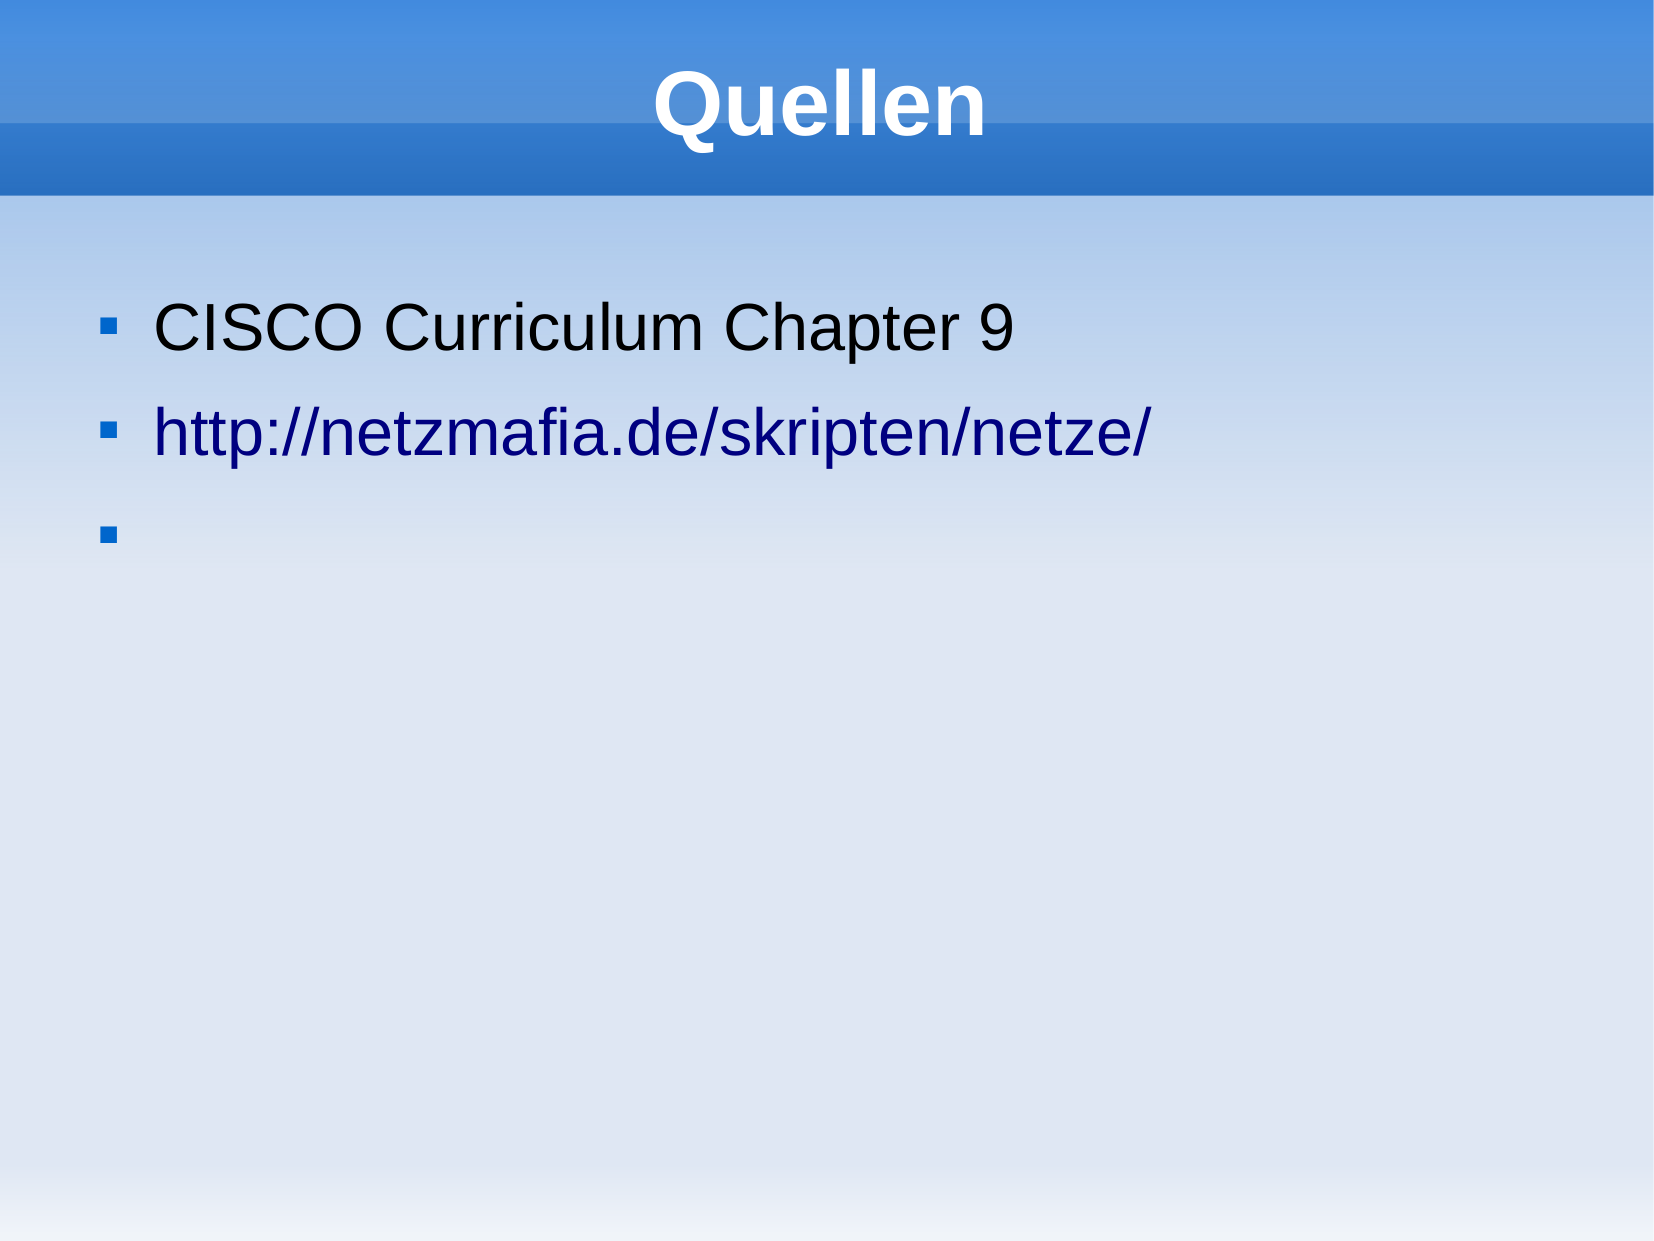

# Quellen
CISCO Curriculum Chapter 9
http://netzmafia.de/skripten/netze/